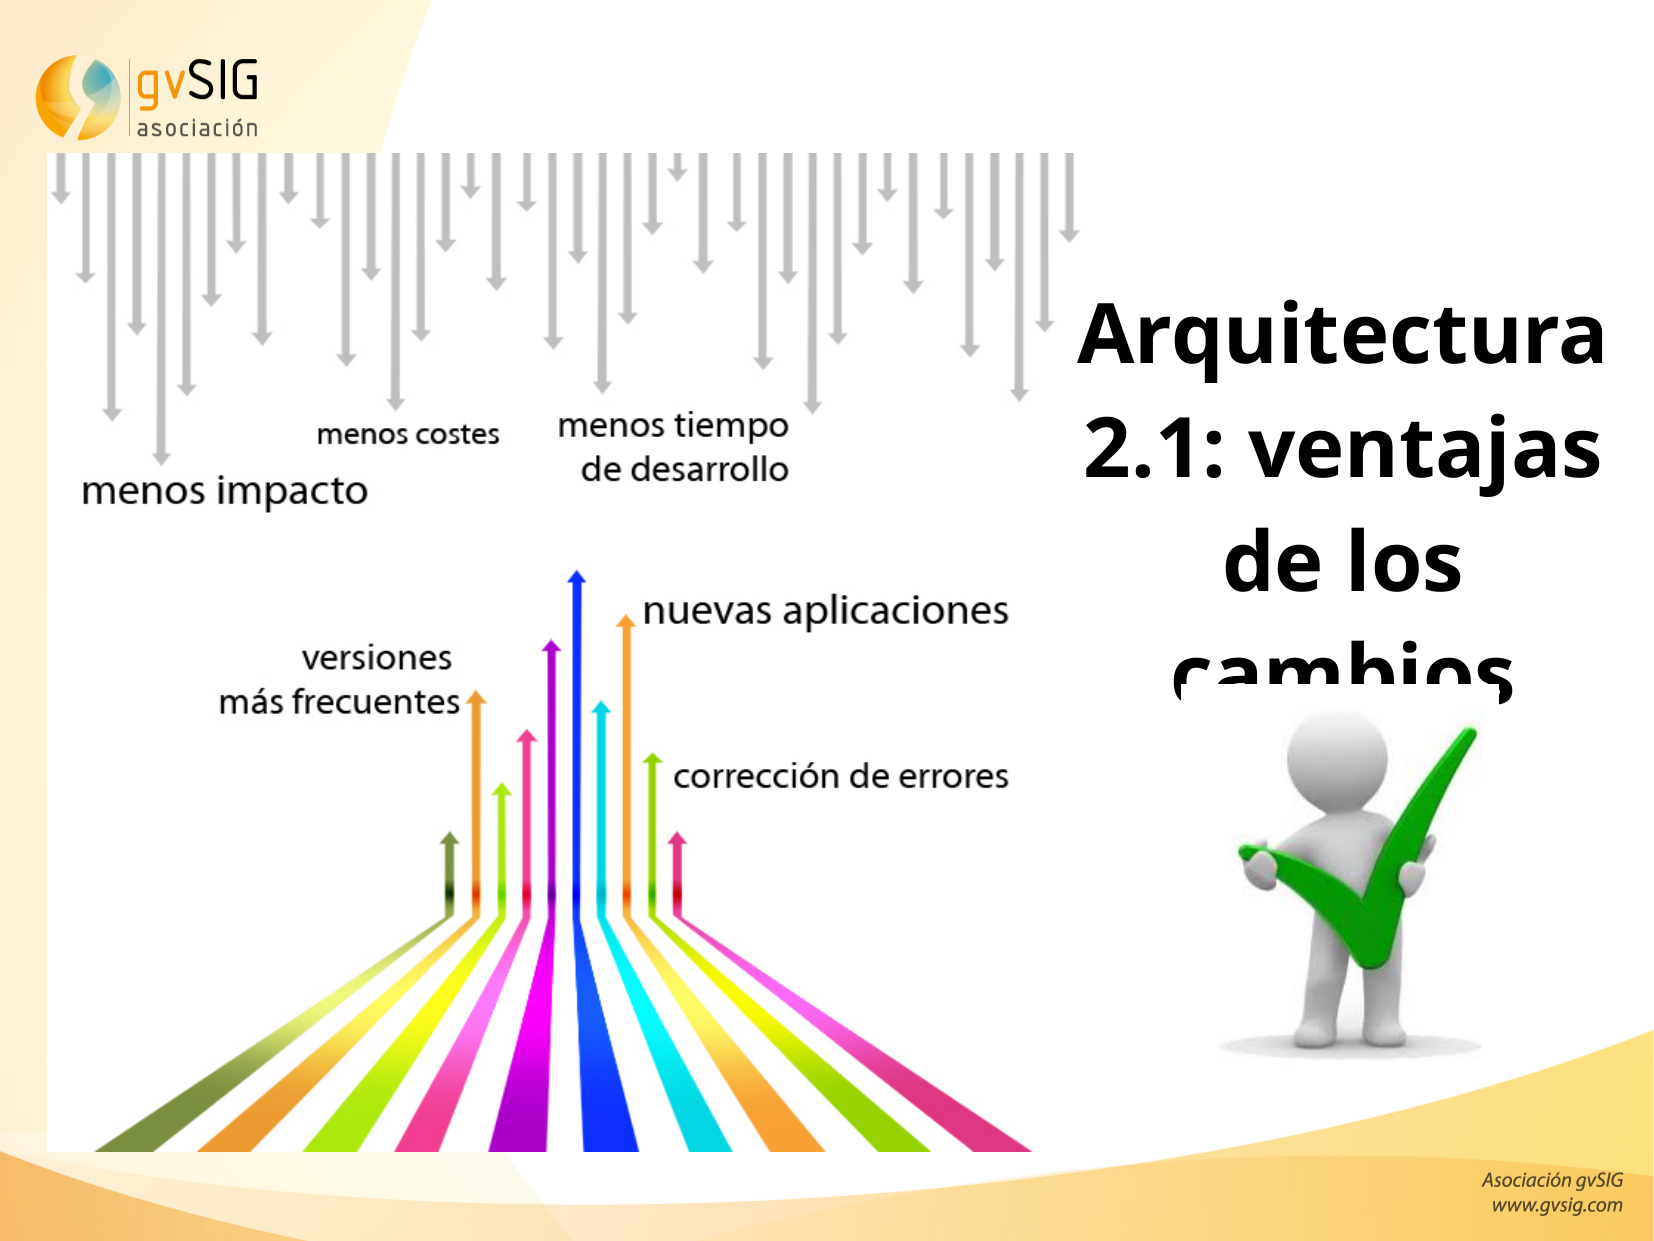

# Arquitectura 2.1: ventajas de los cambios